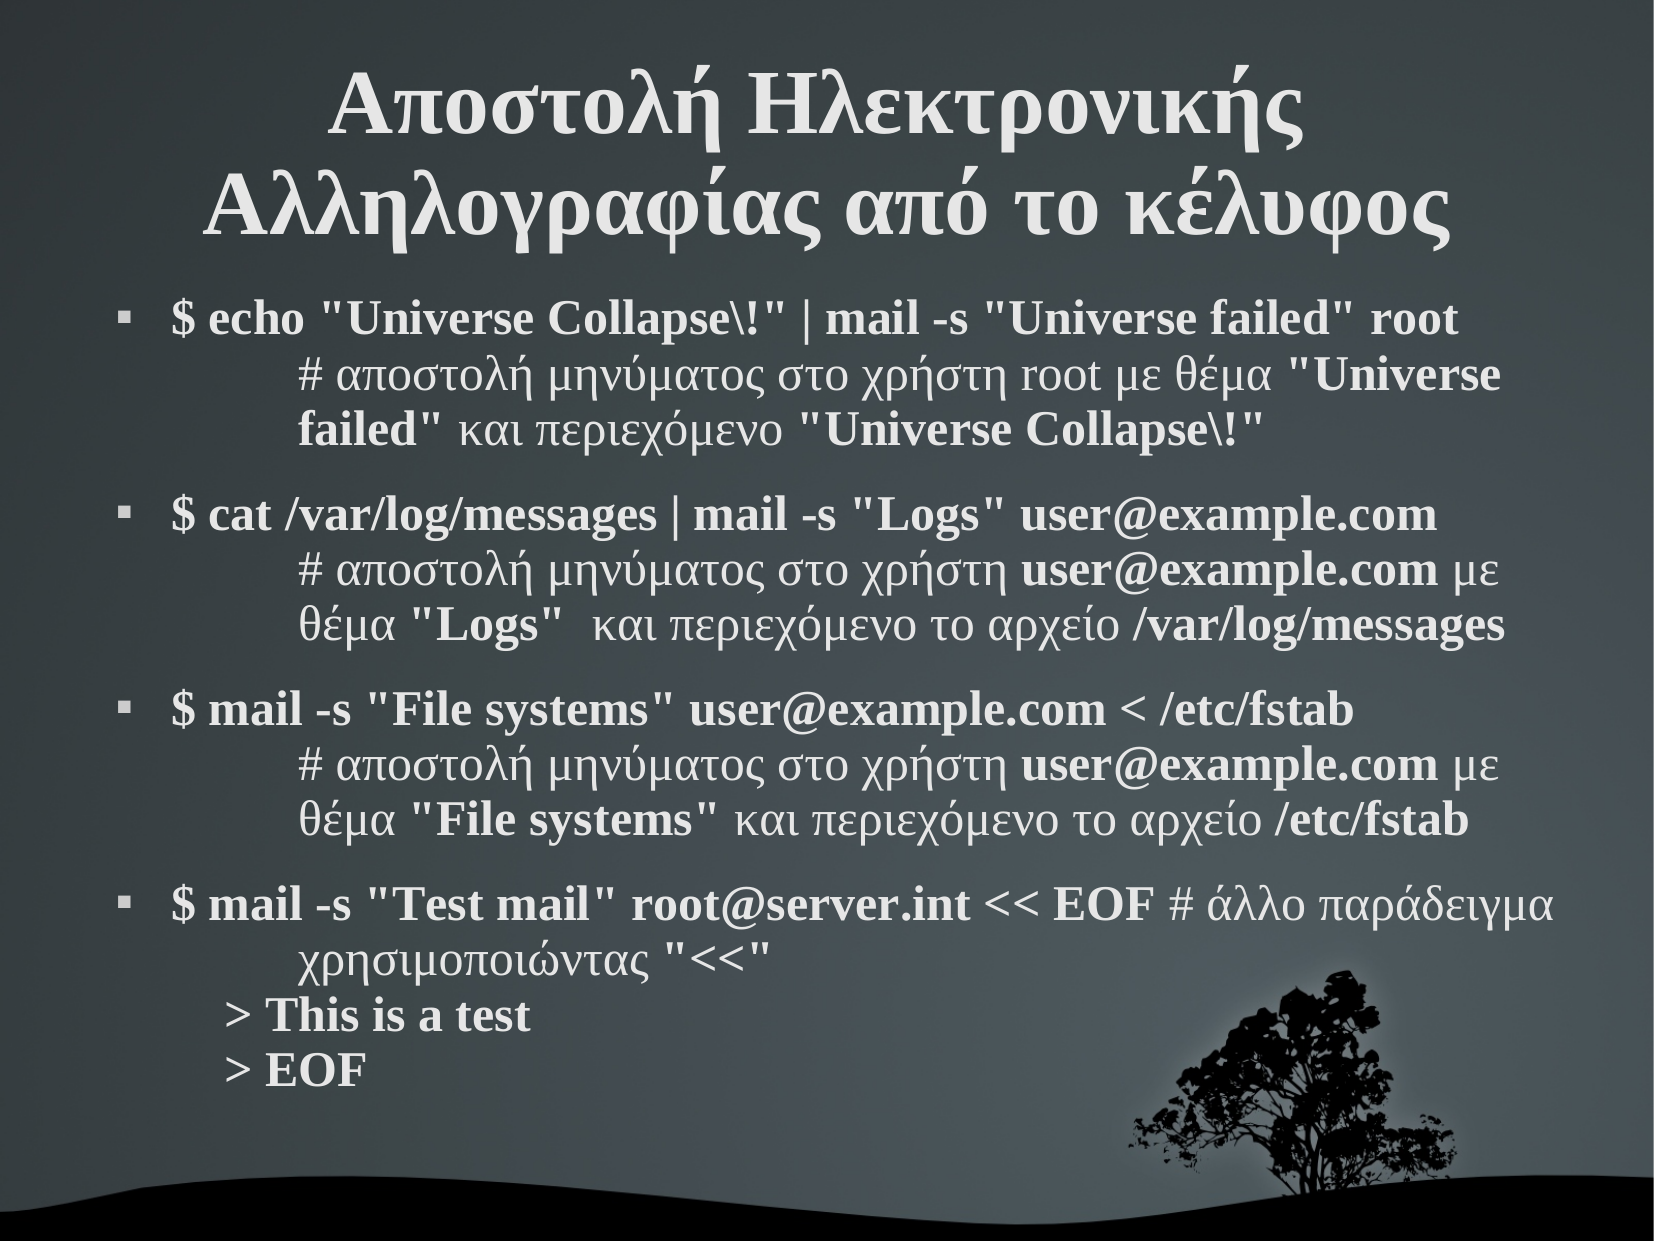

# Αποστολή Ηλεκτρονικής Αλληλογραφίας από το κέλυφος
$ echo "Universe Collapse\!" | mail -s "Universe failed" root
	# αποστολή μηνύματος στο χρήστη root με θέμα "Universe 		failed" και περιεχόμενο "Universe Collapse\!"
$ cat /var/log/messages | mail -s "Logs" user@example.com
	# αποστολή μηνύματος στο χρήστη user@example.com με 		θέμα "Logs" και περιεχόμενο το αρχείο /var/log/messages
$ mail -s "File systems" user@example.com < /etc/fstab
	# αποστολή μηνύματος στο χρήστη user@example.com με 		θέμα "File systems" και περιεχόμενο το αρχείο /etc/fstab
$ mail -s "Test mail" root@server.int << EOF # άλλο παράδειγμα 	χρησιμοποιώντας "<<"
> This is a test
> EOF